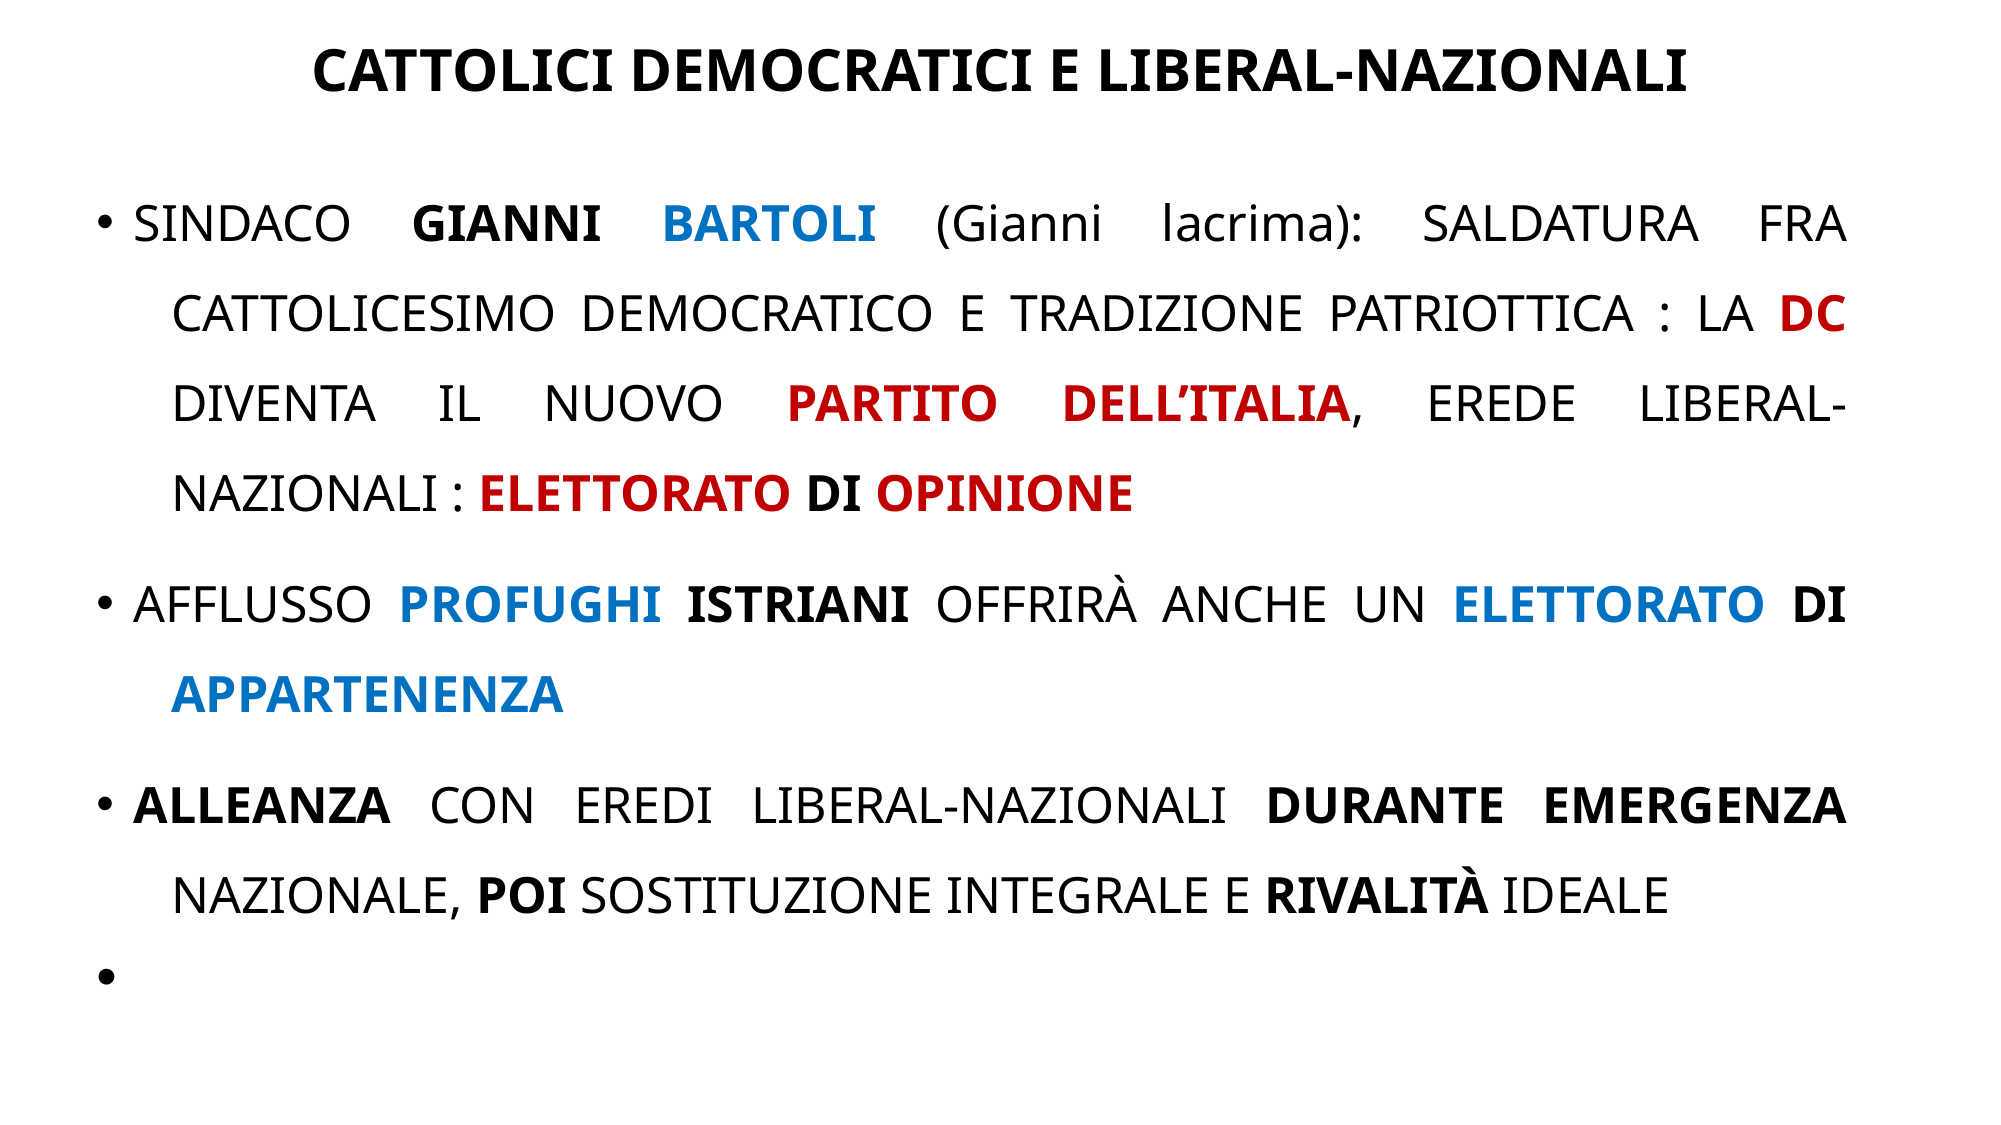

# CATTOLICI DEMOCRATICI E LIBERAL-NAZIONALI
SINDACO GIANNI BARTOLI (Gianni lacrima): SALDATURA FRA CATTOLICESIMO DEMOCRATICO E TRADIZIONE PATRIOTTICA : LA DC DIVENTA IL NUOVO PARTITO DELL’ITALIA, EREDE LIBERAL-NAZIONALI : ELETTORATO DI OPINIONE
AFFLUSSO PROFUGHI ISTRIANI OFFRIRÀ ANCHE UN ELETTORATO DI APPARTENENZA
ALLEANZA CON EREDI LIBERAL-NAZIONALI DURANTE EMERGENZA NAZIONALE, POI SOSTITUZIONE INTEGRALE E RIVALITÀ IDEALE